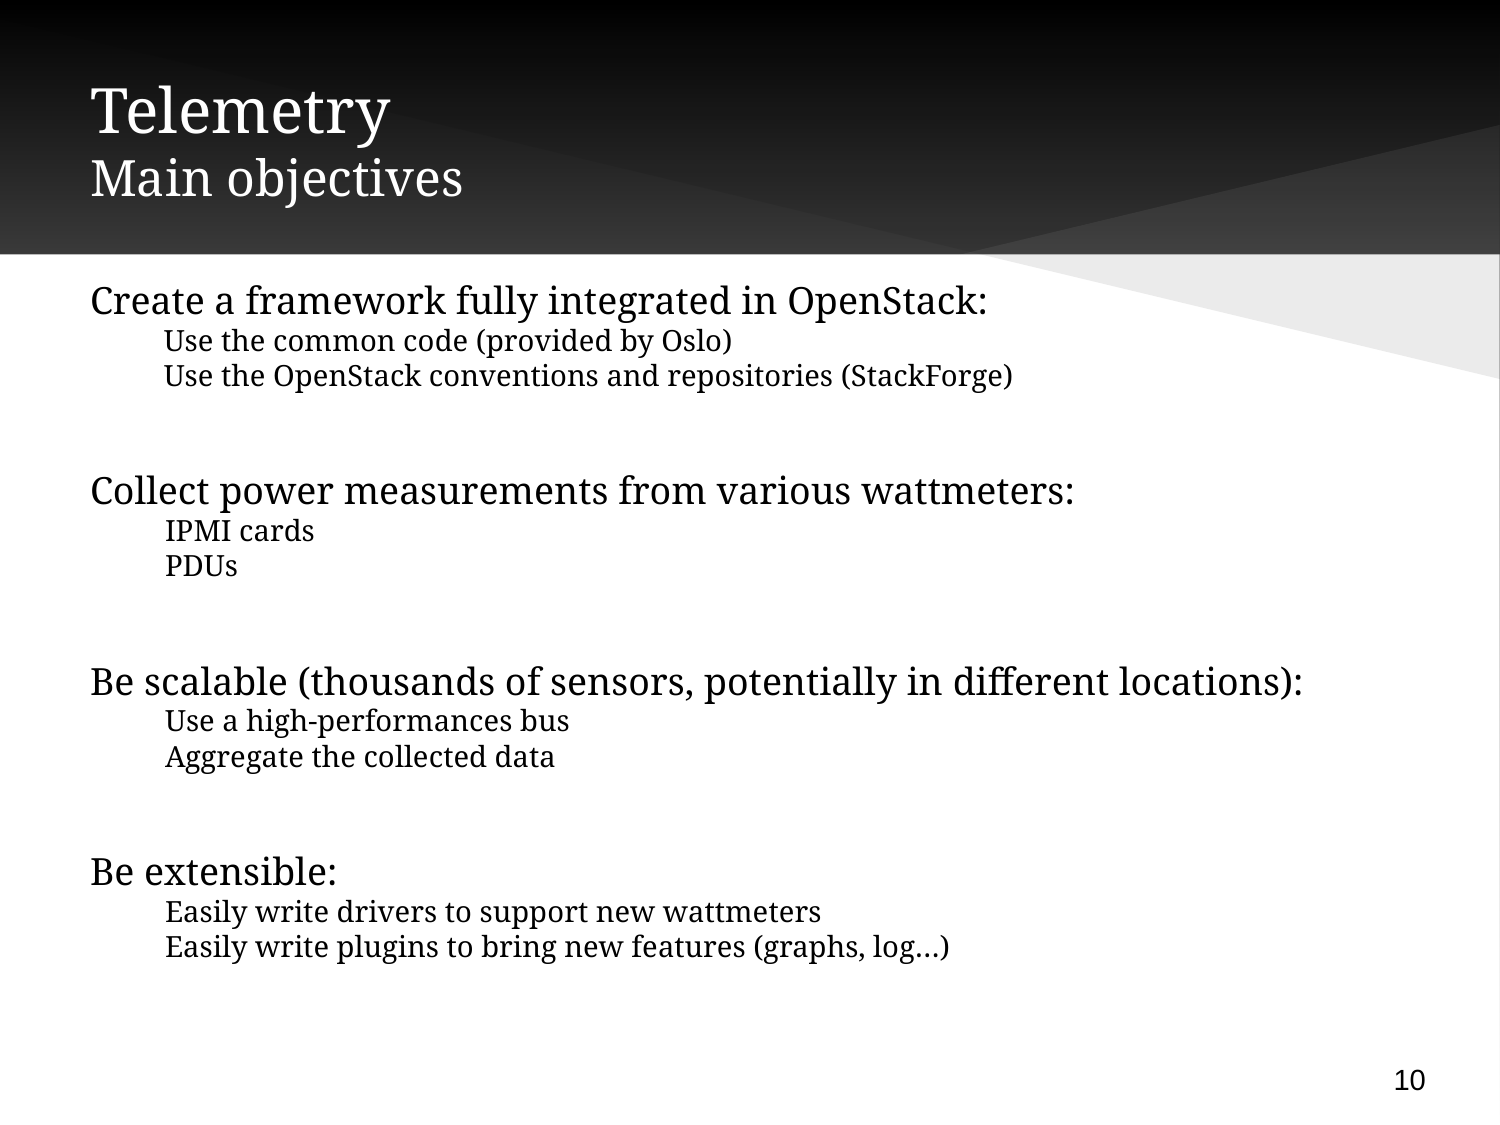

# Telemetry Main objectives
Create a framework fully integrated in OpenStack:
	Use the common code (provided by Oslo)
	Use the OpenStack conventions and repositories (StackForge)
Collect power measurements from various wattmeters:
IPMI cards
PDUs
Be scalable (thousands of sensors, potentially in different locations):
Use a high-performances bus
Aggregate the collected data
Be extensible:
Easily write drivers to support new wattmeters
Easily write plugins to bring new features (graphs, log…)
10